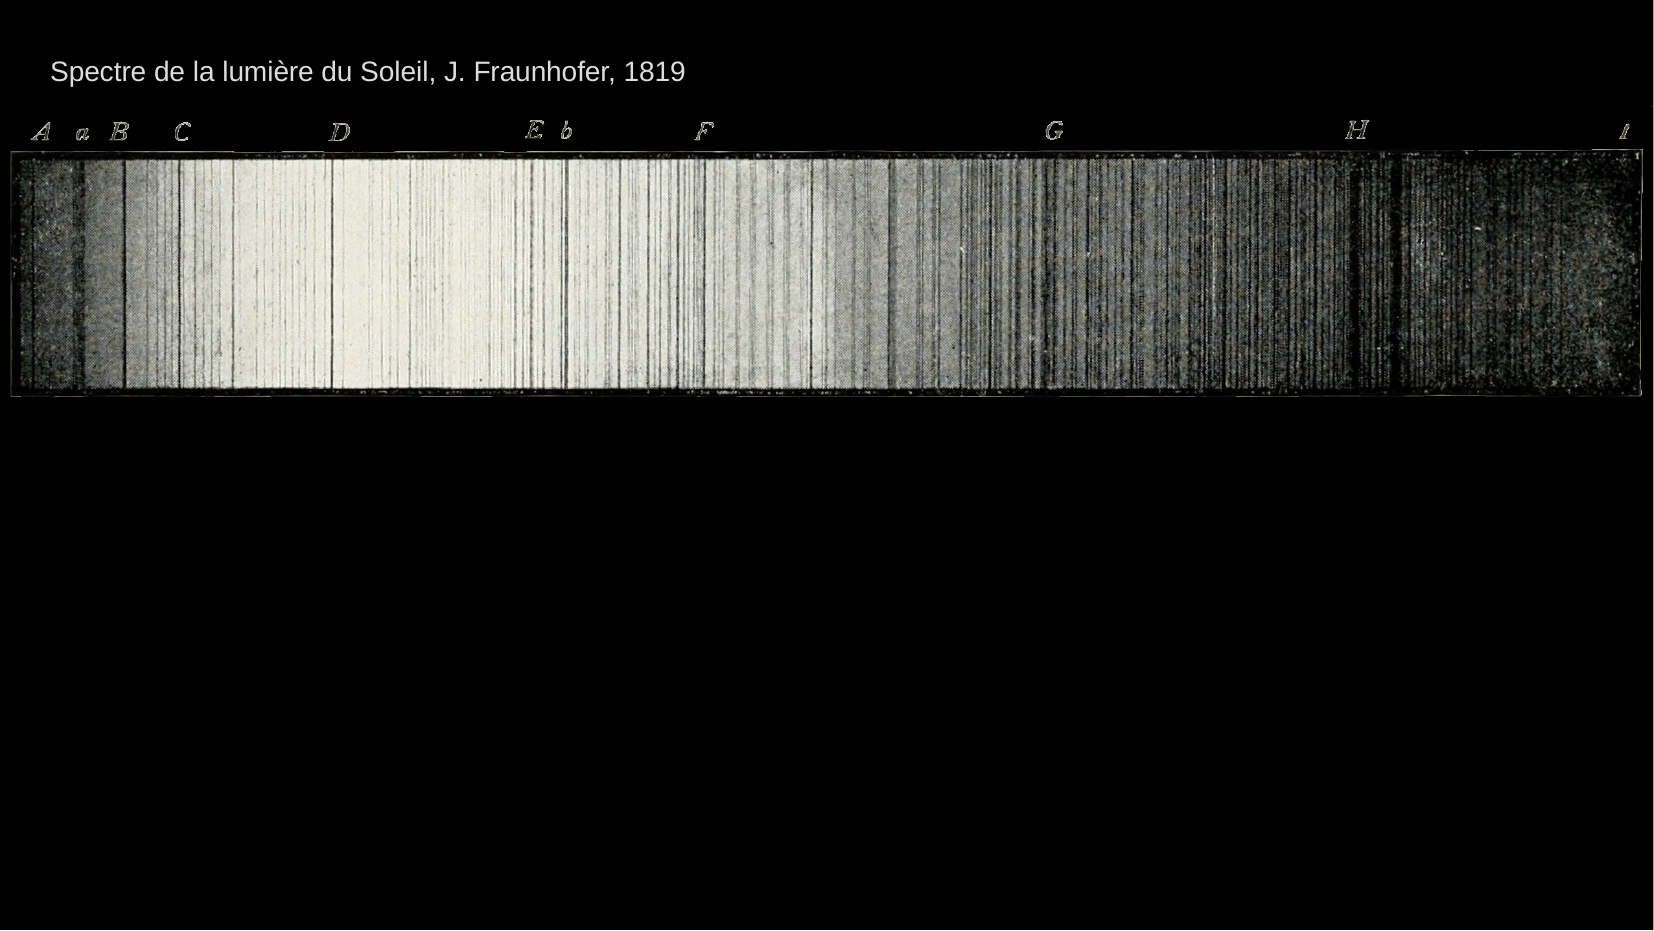

Spectre de la lumière du Soleil, J. Fraunhofer, 1819